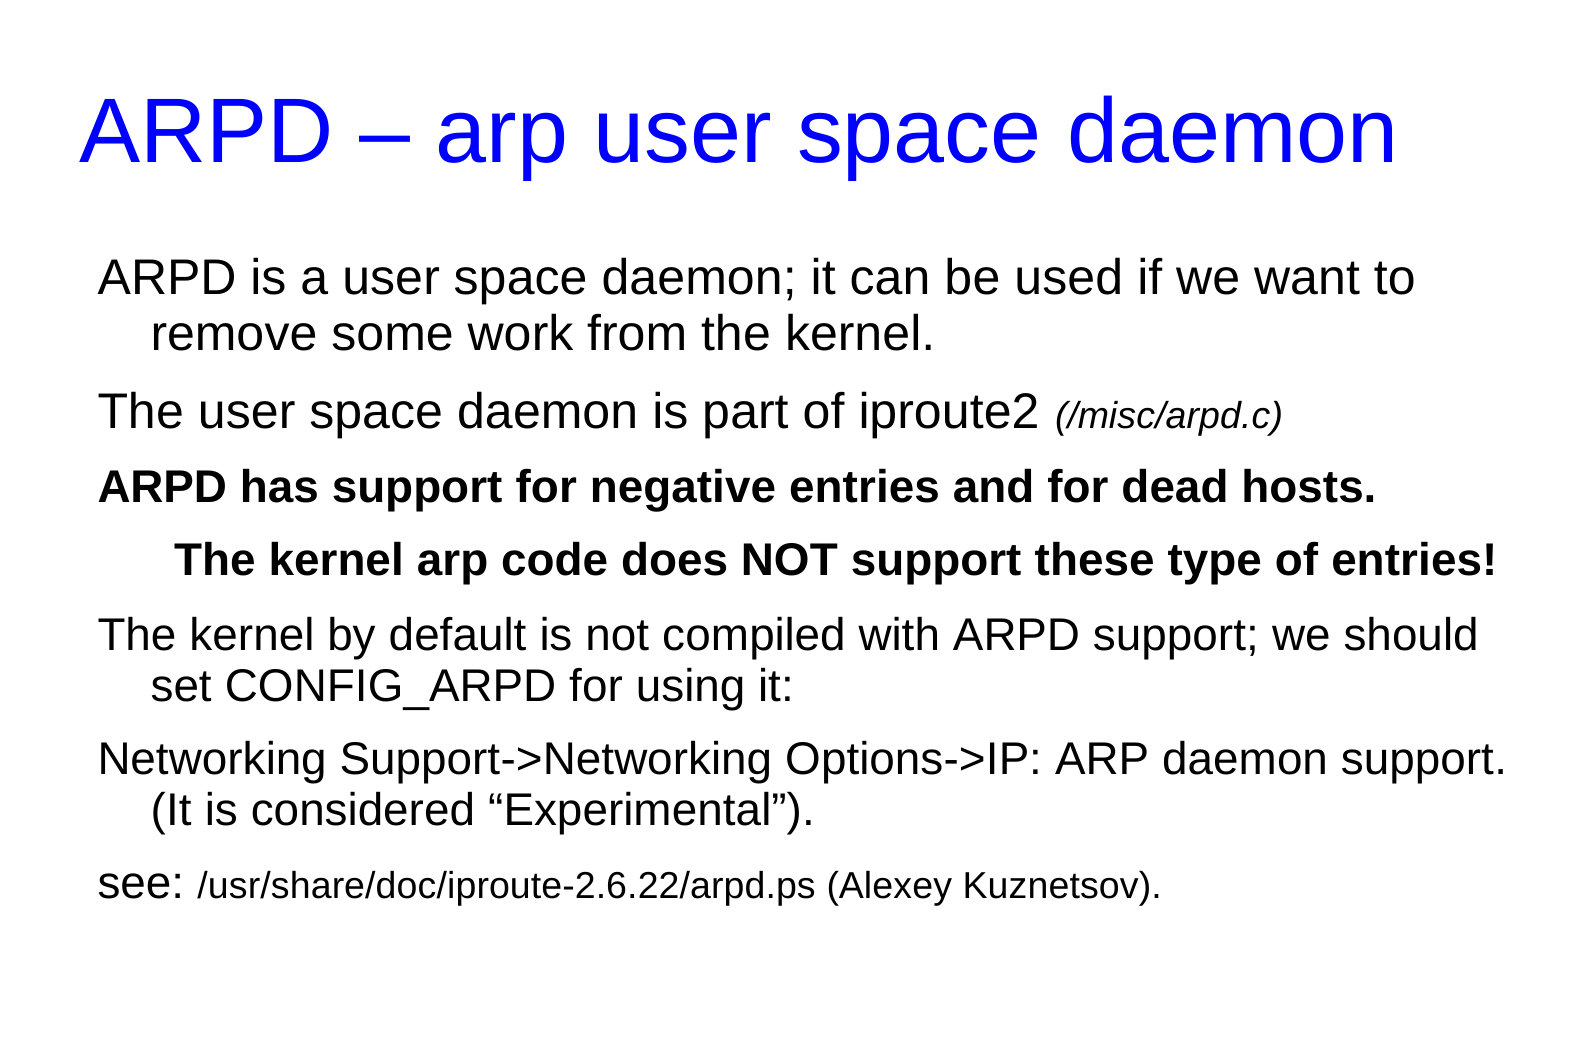

# ARPD – arp user space daemon
ARPD is a user space daemon; it can be used if we want to remove some work from the kernel.
The user space daemon is part of iproute2 (/misc/arpd.c)
ARPD has support for negative entries and for dead hosts.
The kernel arp code does NOT support these type of entries!
The kernel by default is not compiled with ARPD support; we should set CONFIG_ARPD for using it:
Networking Support->Networking Options->IP: ARP daemon support. (It is considered “Experimental”).
see: /usr/share/doc/iproute-2.6.22/arpd.ps (Alexey Kuznetsov).